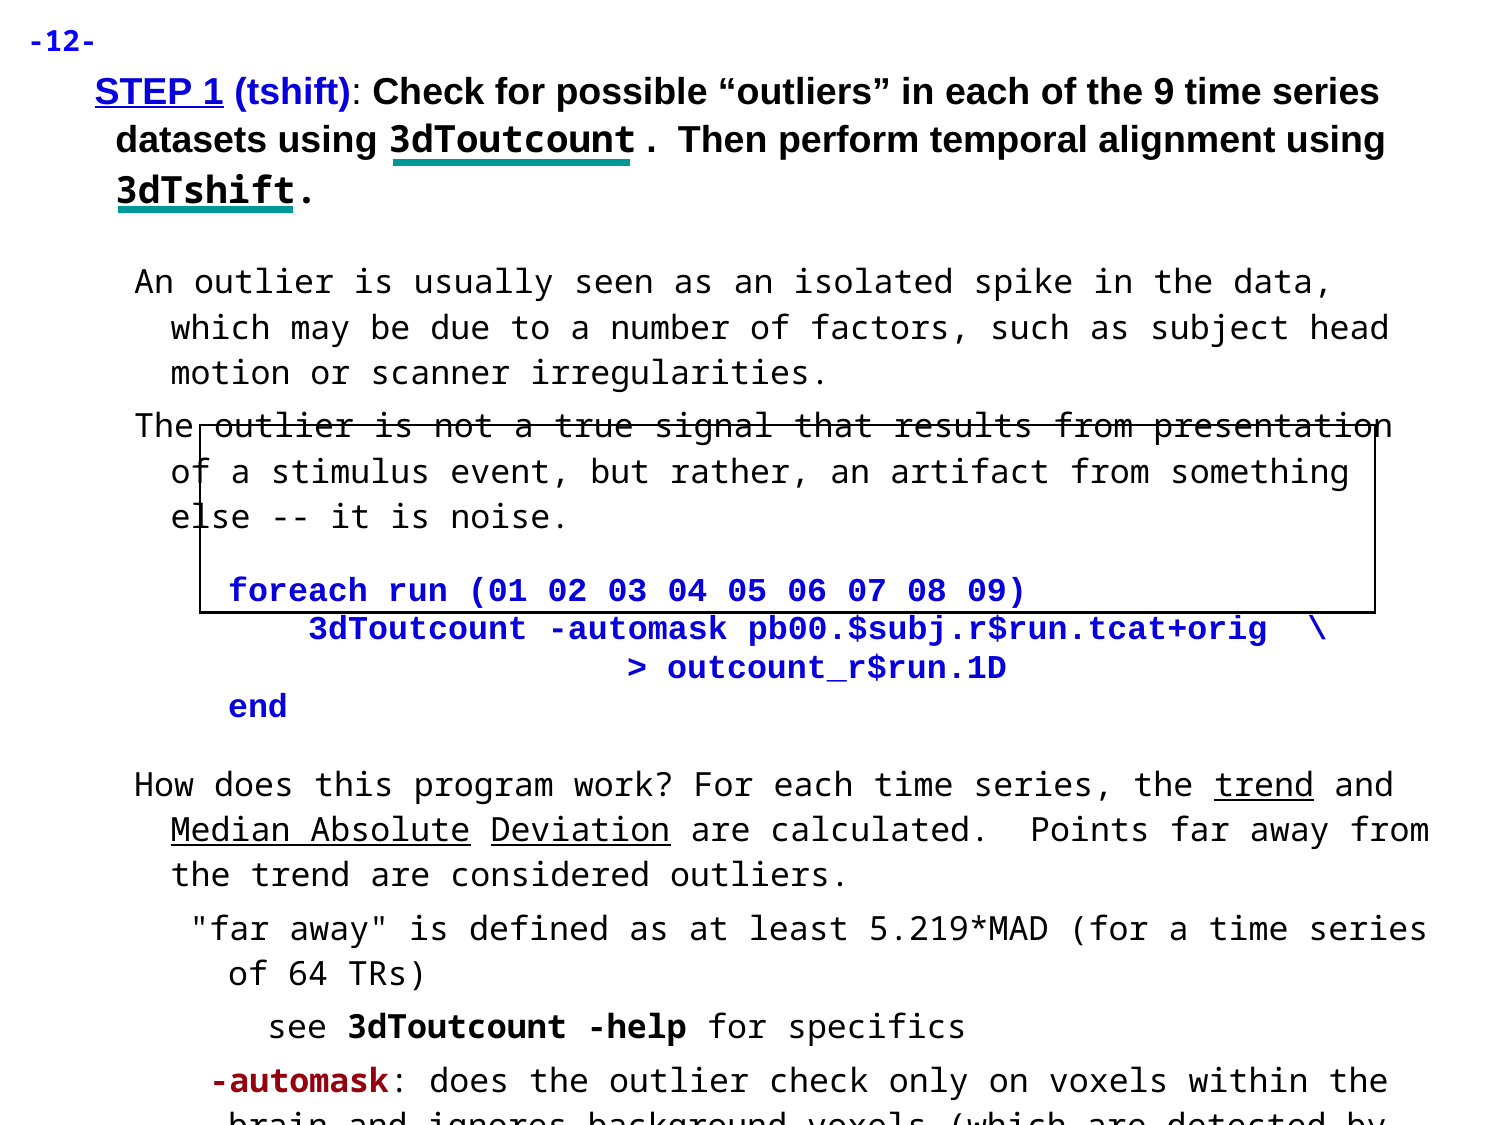

# STEP 1 (tshift): Check for possible “outliers” in each of the 9 time series datasets using 3dToutcount . Then perform temporal alignment using 3dTshift.
An outlier is usually seen as an isolated spike in the data, which may be due to a number of factors, such as subject head motion or scanner irregularities.
The outlier is not a true signal that results from presentation of a stimulus event, but rather, an artifact from something else -- it is noise.
	foreach run (01 02 03 04 05 06 07 08 09)
	 3dToutcount -automask pb00.$subj.r$run.tcat+orig \
			 > outcount_r$run.1D
	end
How does this program work? For each time series, the trend and Median Absolute Deviation are calculated. Points far away from the trend are considered outliers.
"far away" is defined as at least 5.219*MAD (for a time series of 64 TRs)
 see 3dToutcount -help for specifics
 -automask: does the outlier check only on voxels within the brain and ignores background voxels (which are detected by the program because of their smaller intensity values)
 > : redirects output to the text file outcount_r01.1D (for example), instead of sending it to the terminal window.